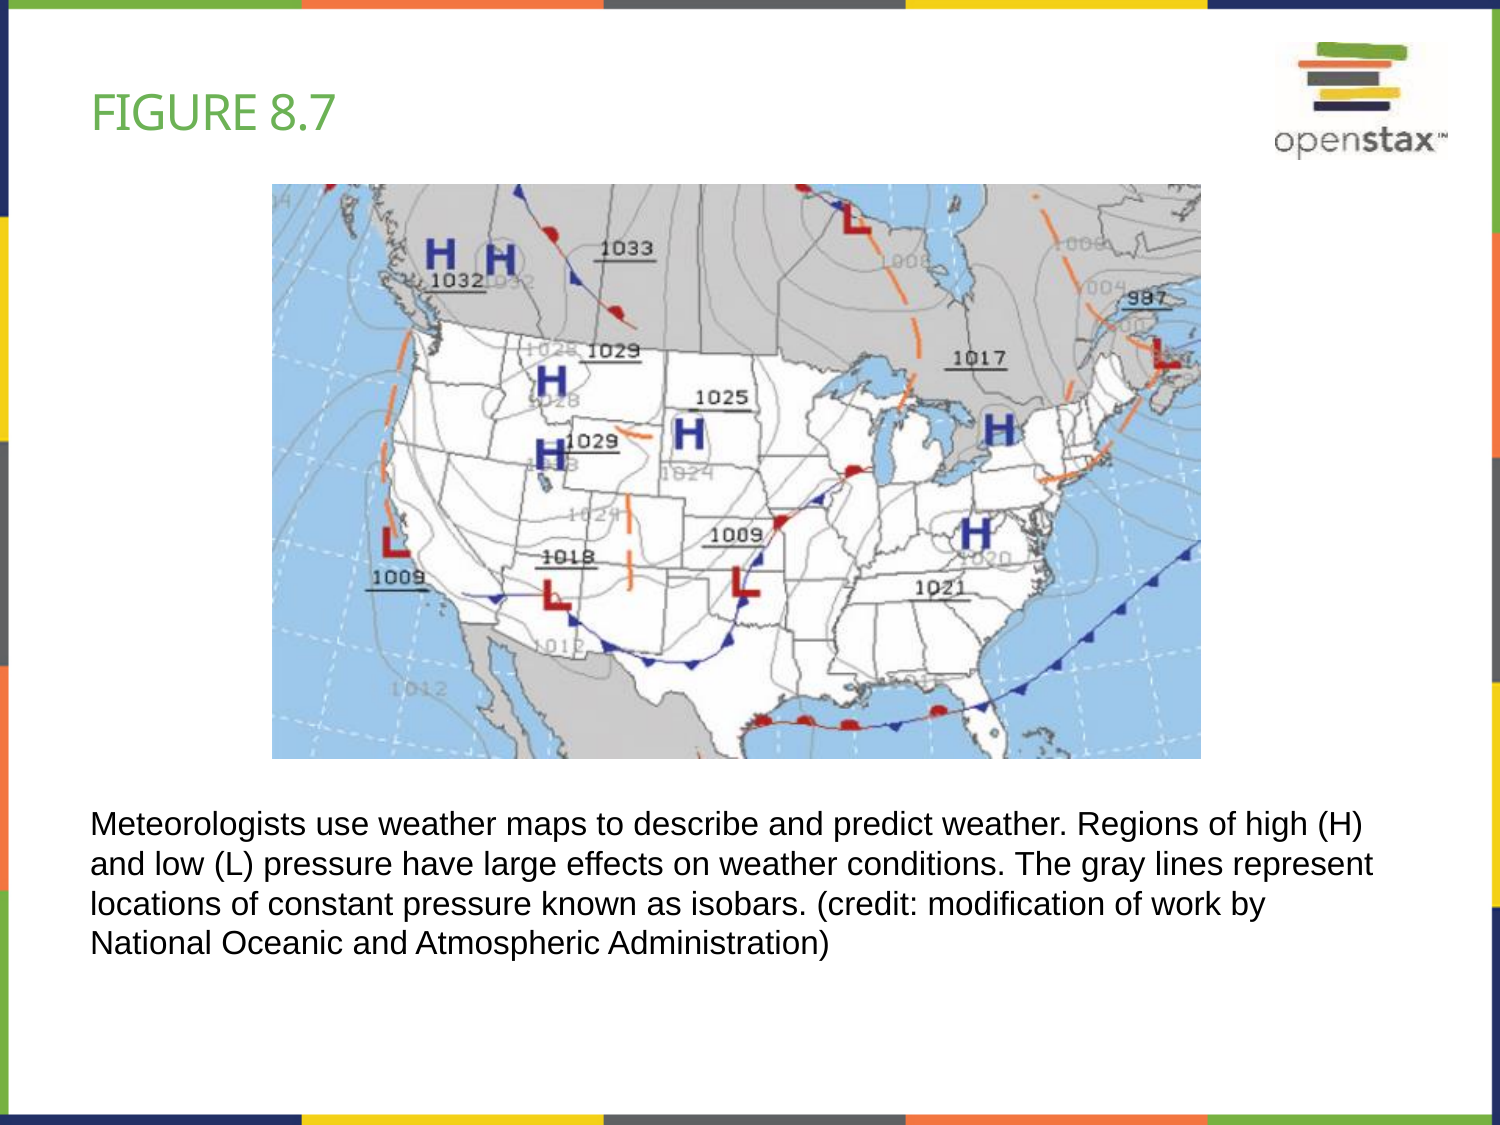

# Figure 8.7
Meteorologists use weather maps to describe and predict weather. Regions of high (H) and low (L) pressure have large effects on weather conditions. The gray lines represent locations of constant pressure known as isobars. (credit: modification of work by National Oceanic and Atmospheric Administration)